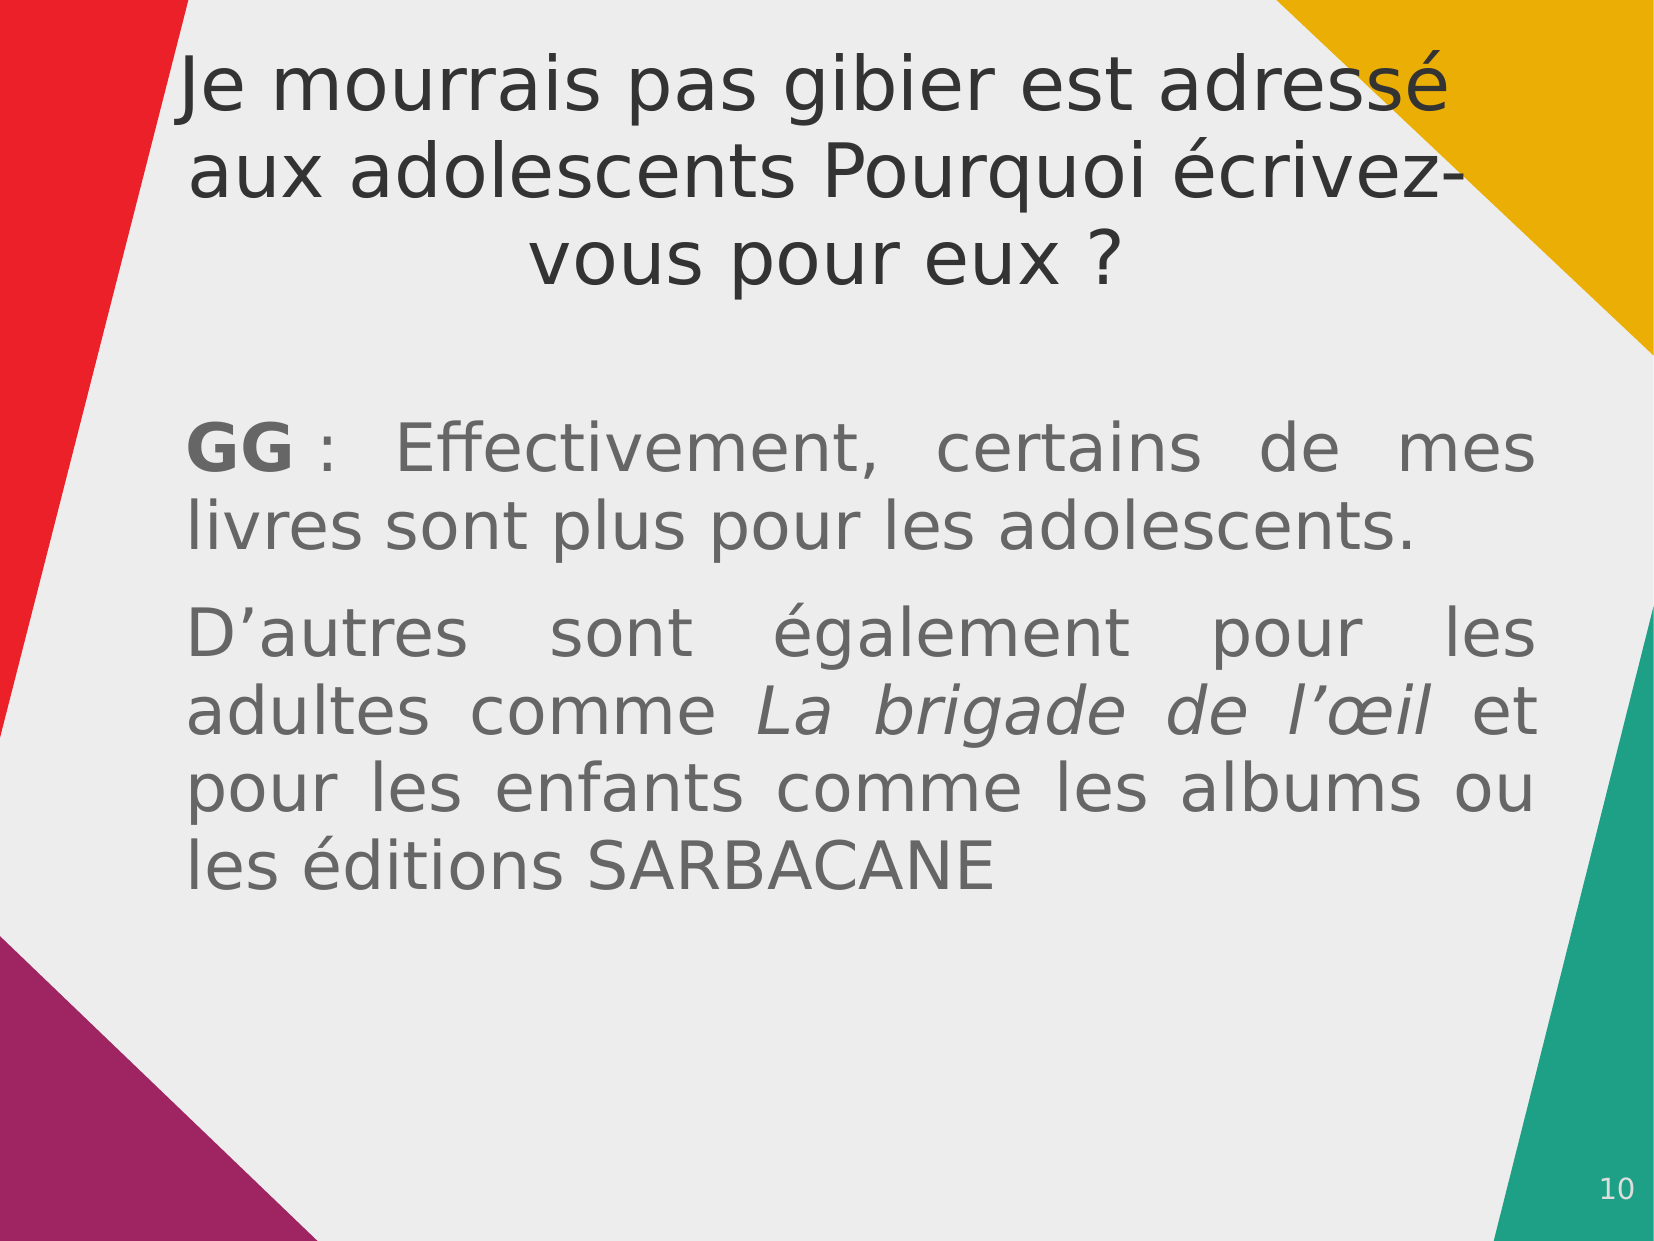

# Je mourrais pas gibier est adressé aux adolescents Pourquoi écrivez-vous pour eux ?
GG : Effectivement, certains de mes livres sont plus pour les adolescents.
D’autres sont également pour les adultes comme La brigade de l’œil et pour les enfants comme les albums ou les éditions SARBACANE
10